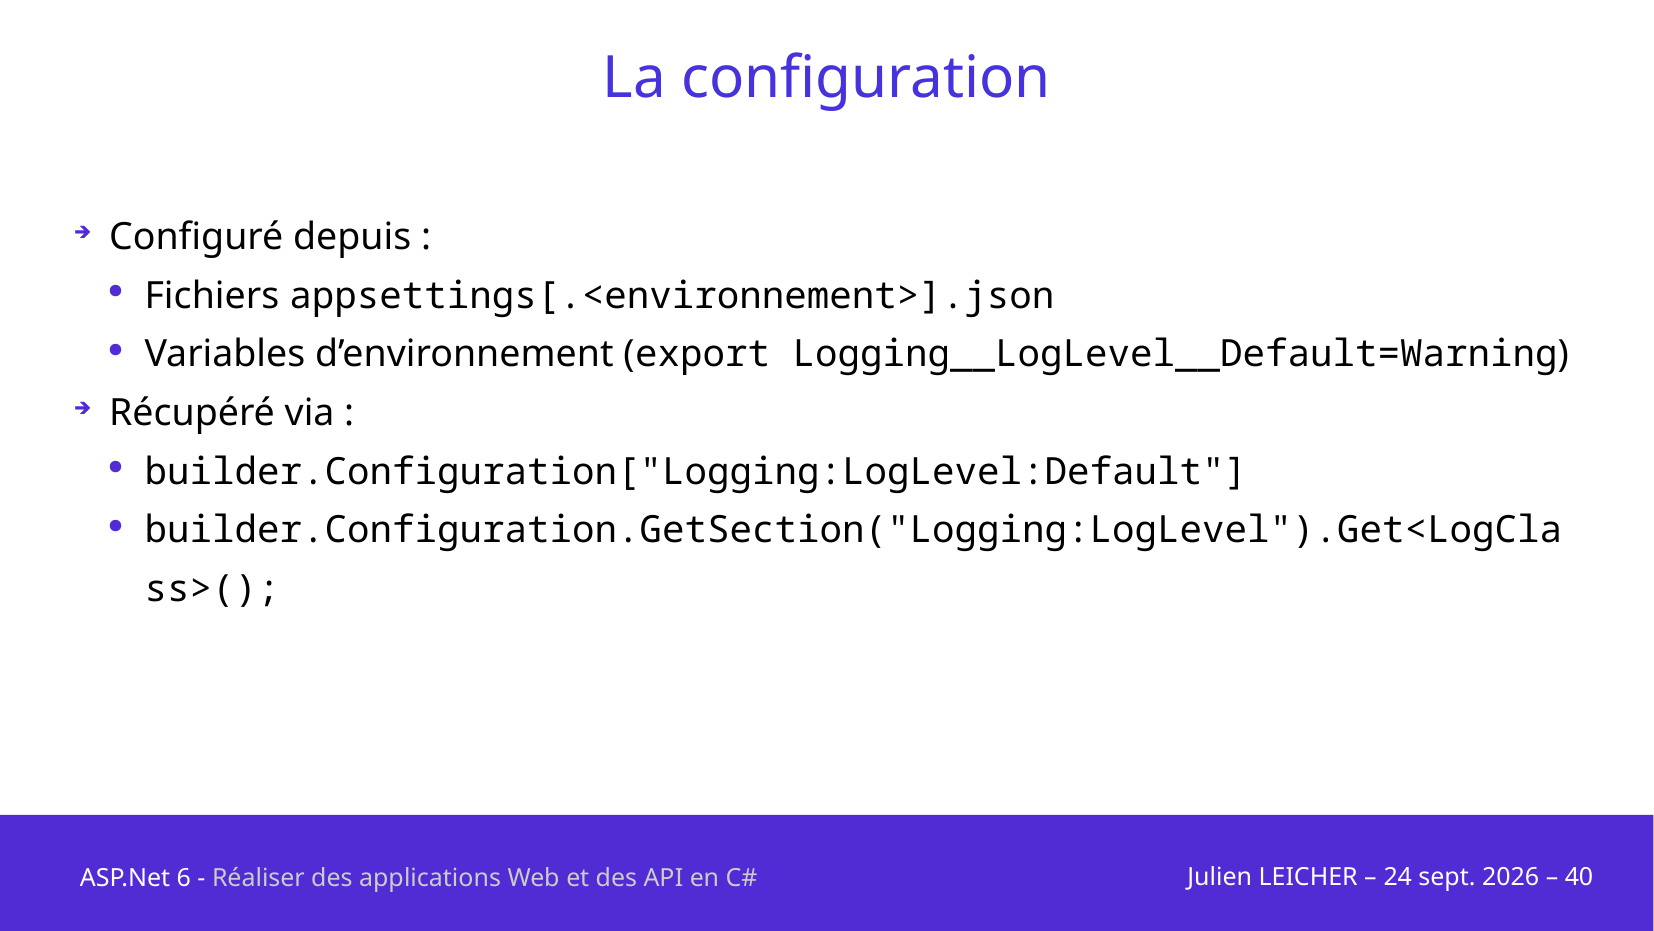

La configuration
Configuré depuis :
Fichiers appsettings[.<environnement>].json
Variables d’environnement (export Logging__LogLevel__Default=Warning)
Récupéré via :
builder.Configuration["Logging:LogLevel:Default"]
builder.Configuration.GetSection("Logging:LogLevel").Get<LogClass>();
Julien LEICHER – –
ASP.Net 6 - Réaliser des applications Web et des API en C#